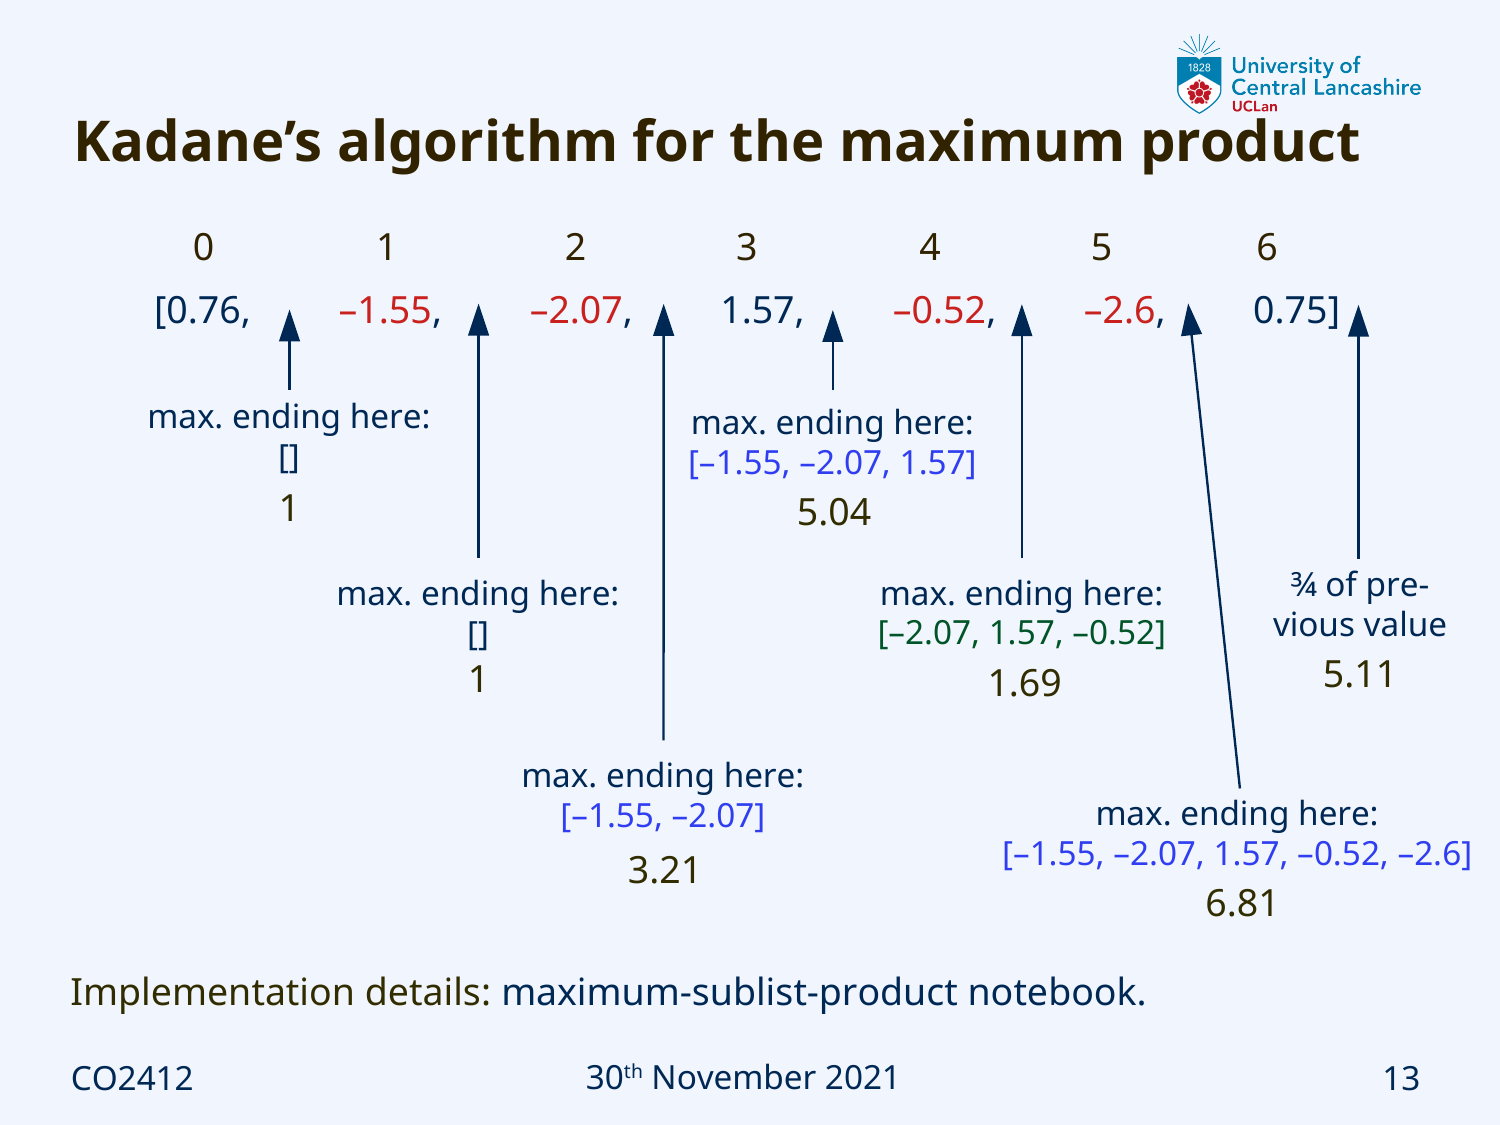

# Kadane’s algorithm for the maximum product
0
1
2
3
4
5
6
[0.76, –1.55, –2.07, 1.57, –0.52, –2.6, 0.75]
max. ending here:
[]
max. ending here:
[–1.55, –2.07, 1.57]
1
5.04
¾ of pre-
vious value
max. ending here:
[–2.07, 1.57, –0.52]
max. ending here:
[]
5.11
1
1.69
max. ending here:
[–1.55, –2.07]
max. ending here:
[–1.55, –2.07, 1.57, –0.52, –2.6]
3.21
6.81
Implementation details: maximum-sublist-product notebook.